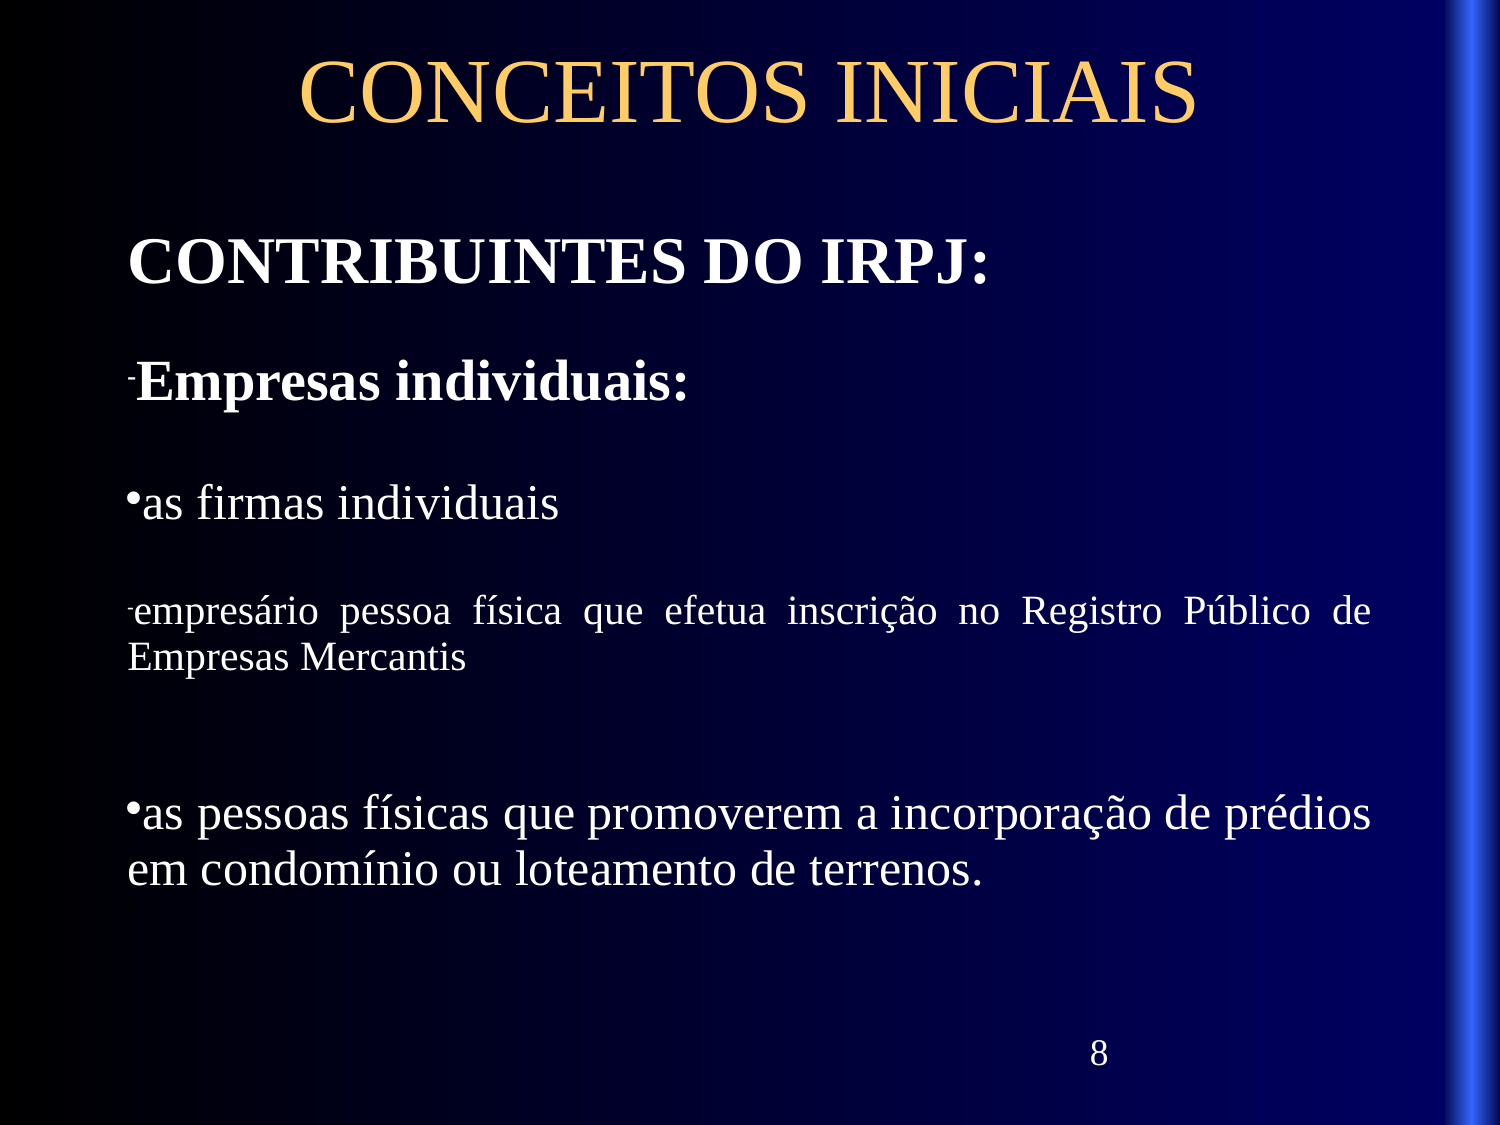

# CONCEITOS INICIAIS
CONTRIBUINTES DO IRPJ:
Empresas individuais:
as firmas individuais
empresário pessoa física que efetua inscrição no Registro Público de Empresas Mercantis
as pessoas físicas que promoverem a incorporação de prédios em condomínio ou loteamento de terrenos.